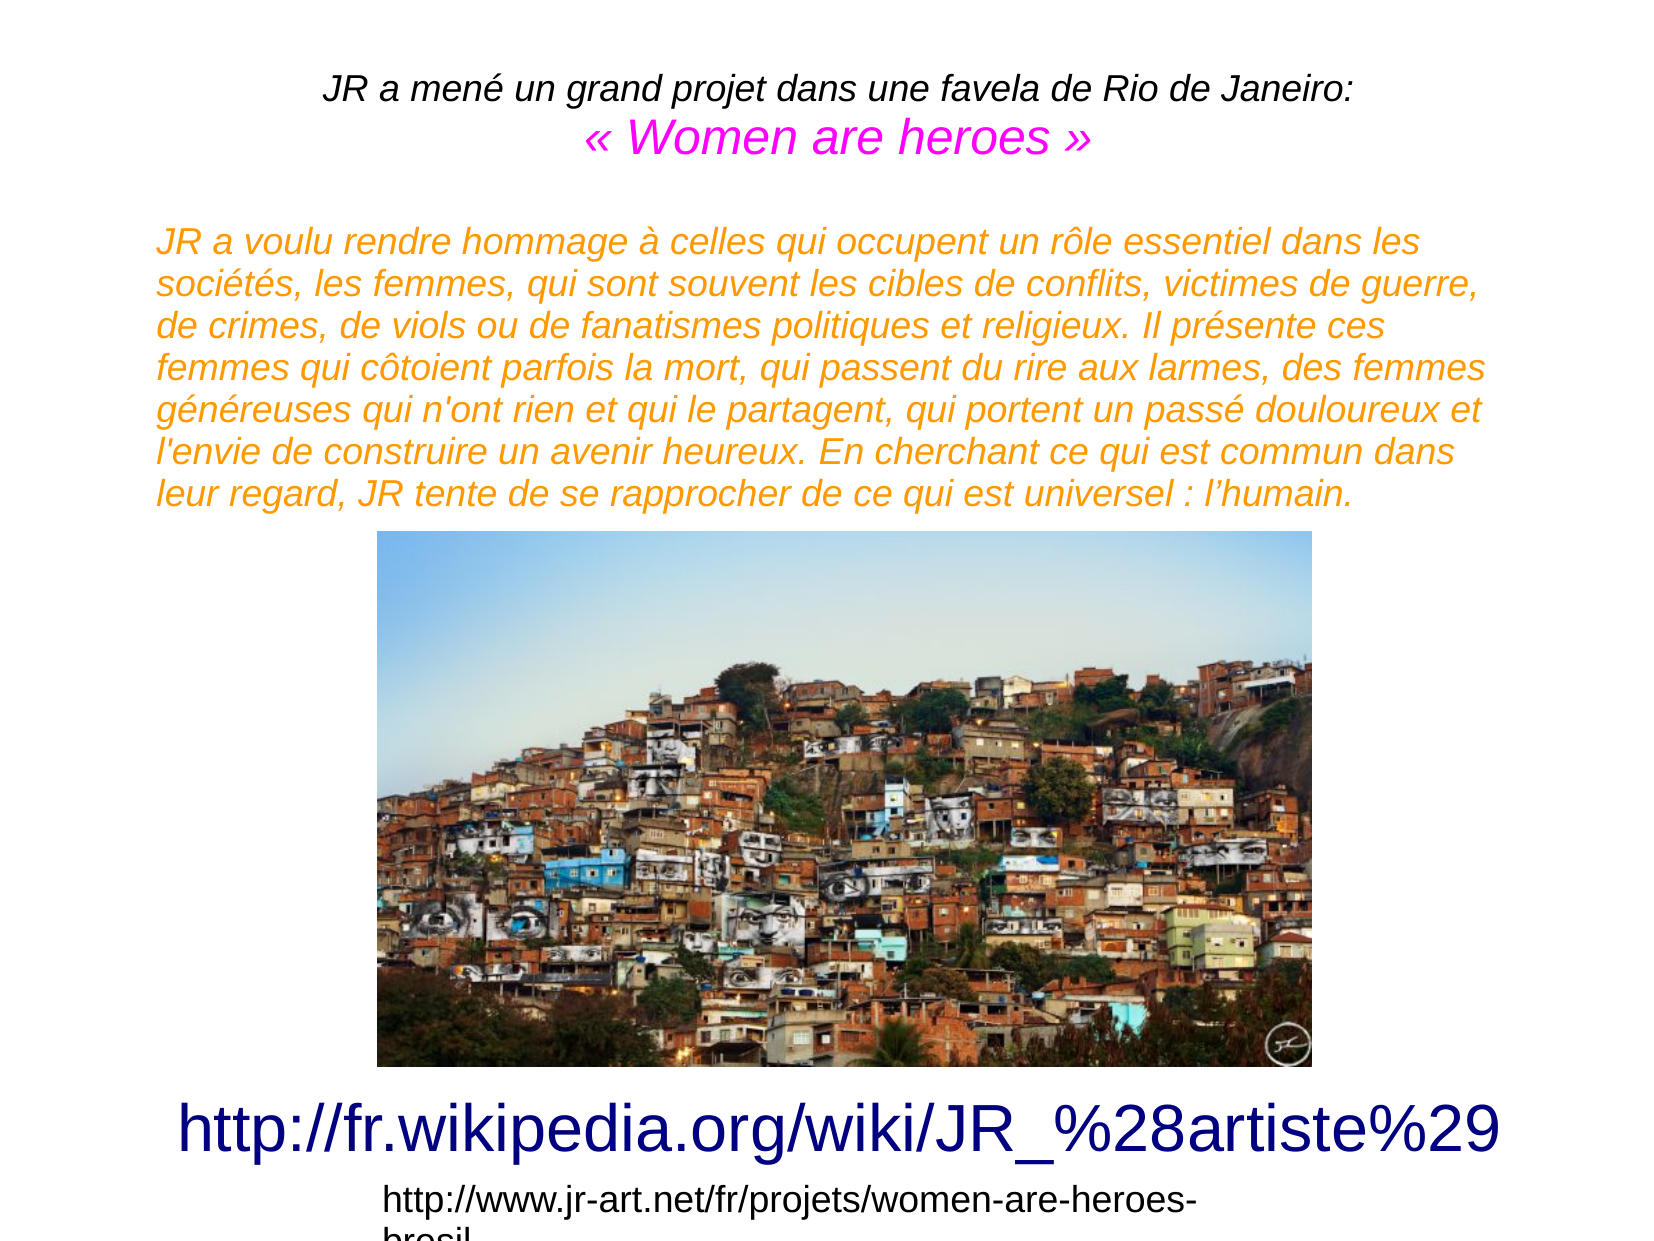

JR a mené un grand projet dans une favela de Rio de Janeiro:
« Women are heroes »
JR a voulu rendre hommage à celles qui occupent un rôle essentiel dans les sociétés, les femmes, qui sont souvent les cibles de conflits, victimes de guerre, de crimes, de viols ou de fanatismes politiques et religieux. Il présente ces femmes qui côtoient parfois la mort, qui passent du rire aux larmes, des femmes généreuses qui n'ont rien et qui le partagent, qui portent un passé douloureux et l'envie de construire un avenir heureux. En cherchant ce qui est commun dans leur regard, JR tente de se rapprocher de ce qui est universel : l’humain.
http://fr.wikipedia.org/wiki/JR_%28artiste%29
http://www.jr-art.net/fr/projets/women-are-heroes-bresil